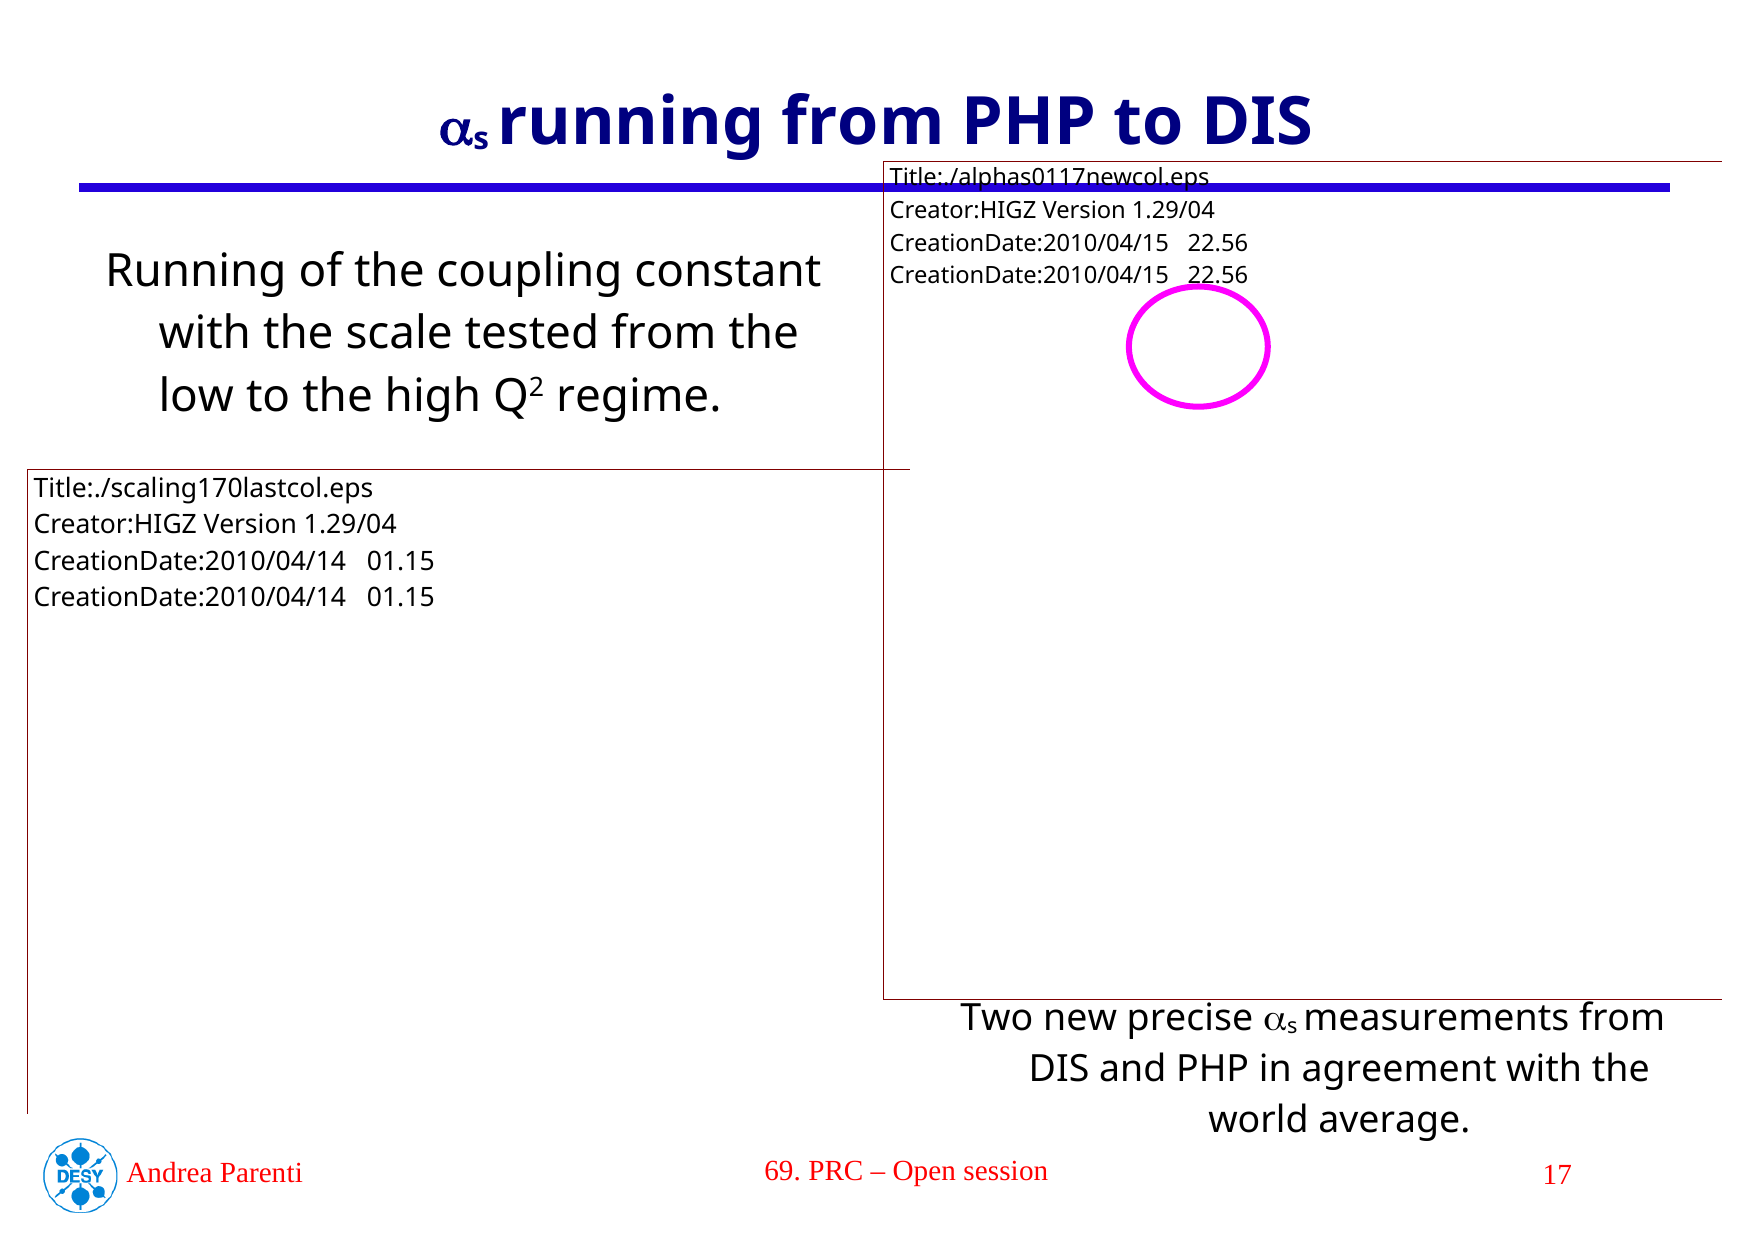

# as running from PHP to DIS
Running of the coupling constant with the scale tested from the low to the high Q2 regime.
Two new precise as measurements from DIS and PHP in agreement with the world average.